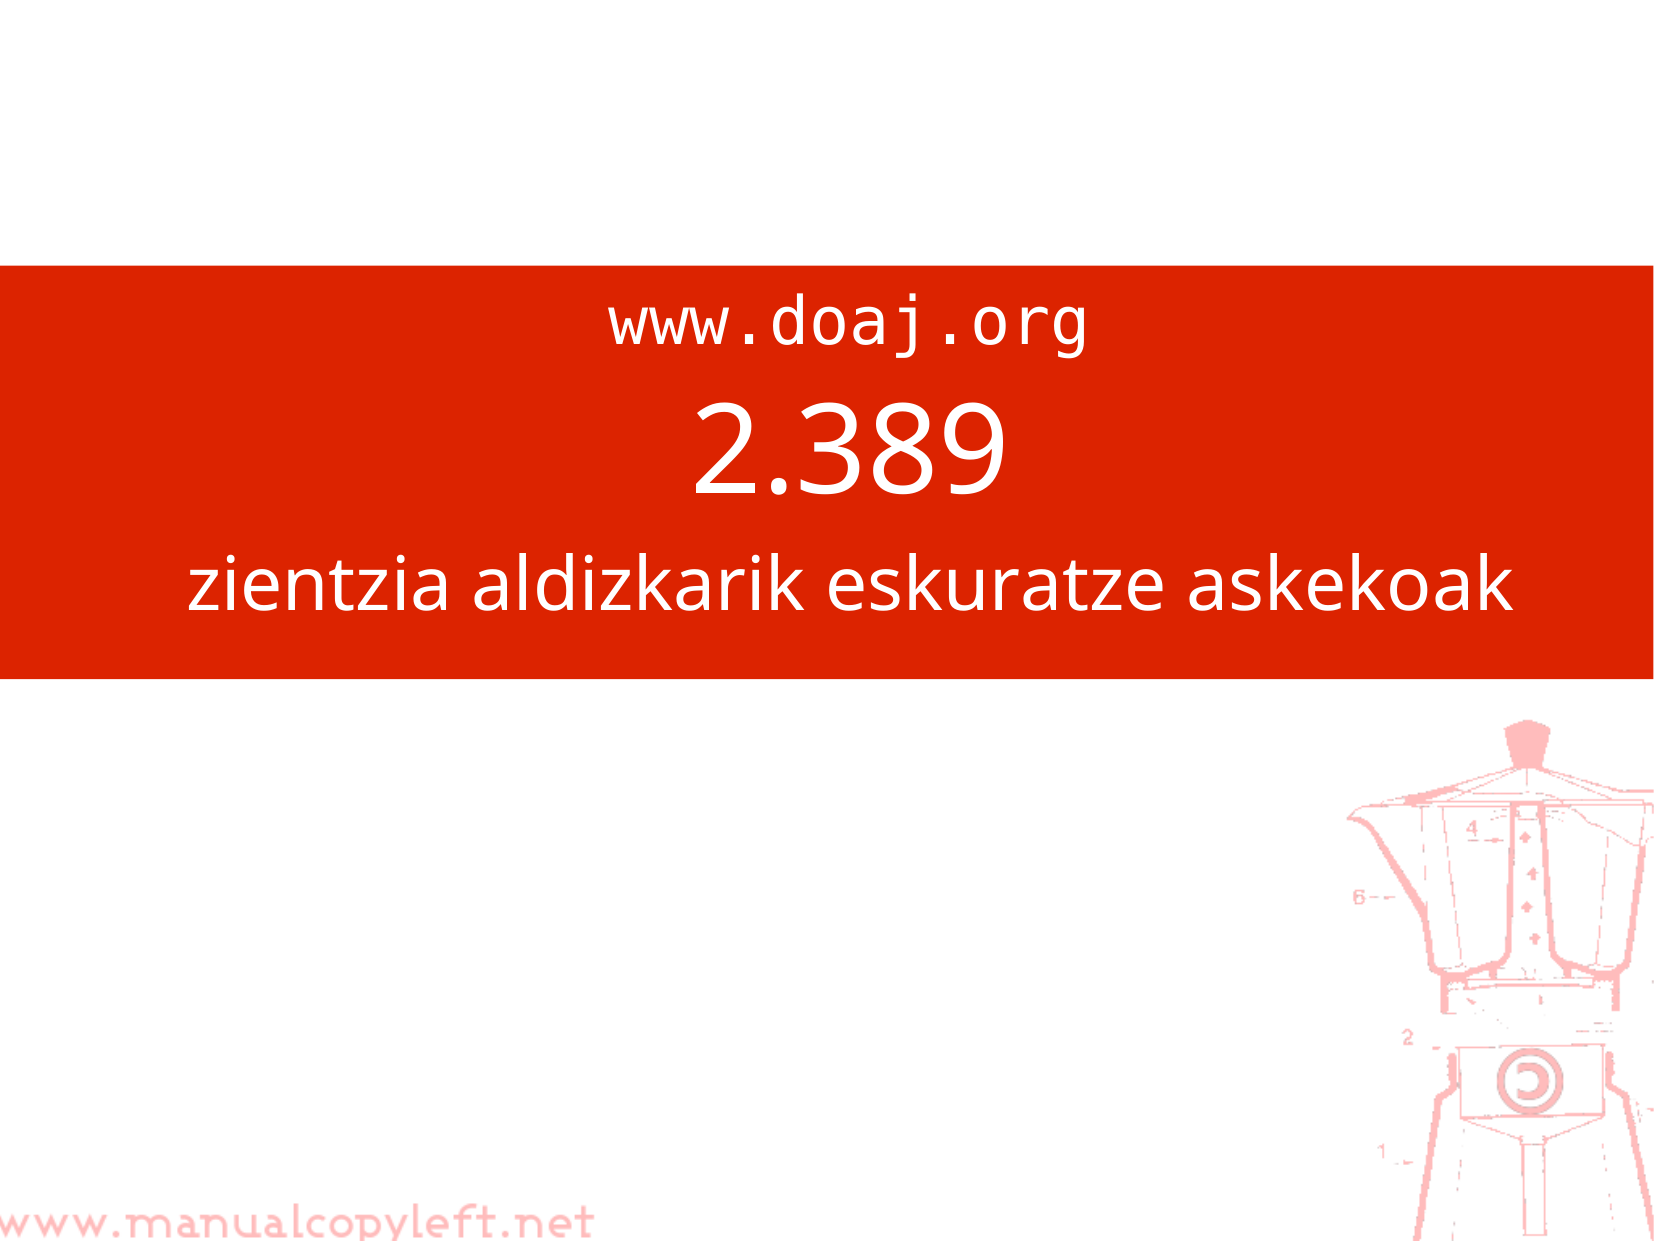

# www.doaj.org 2.389 zientzia aldizkarik eskuratze askekoak